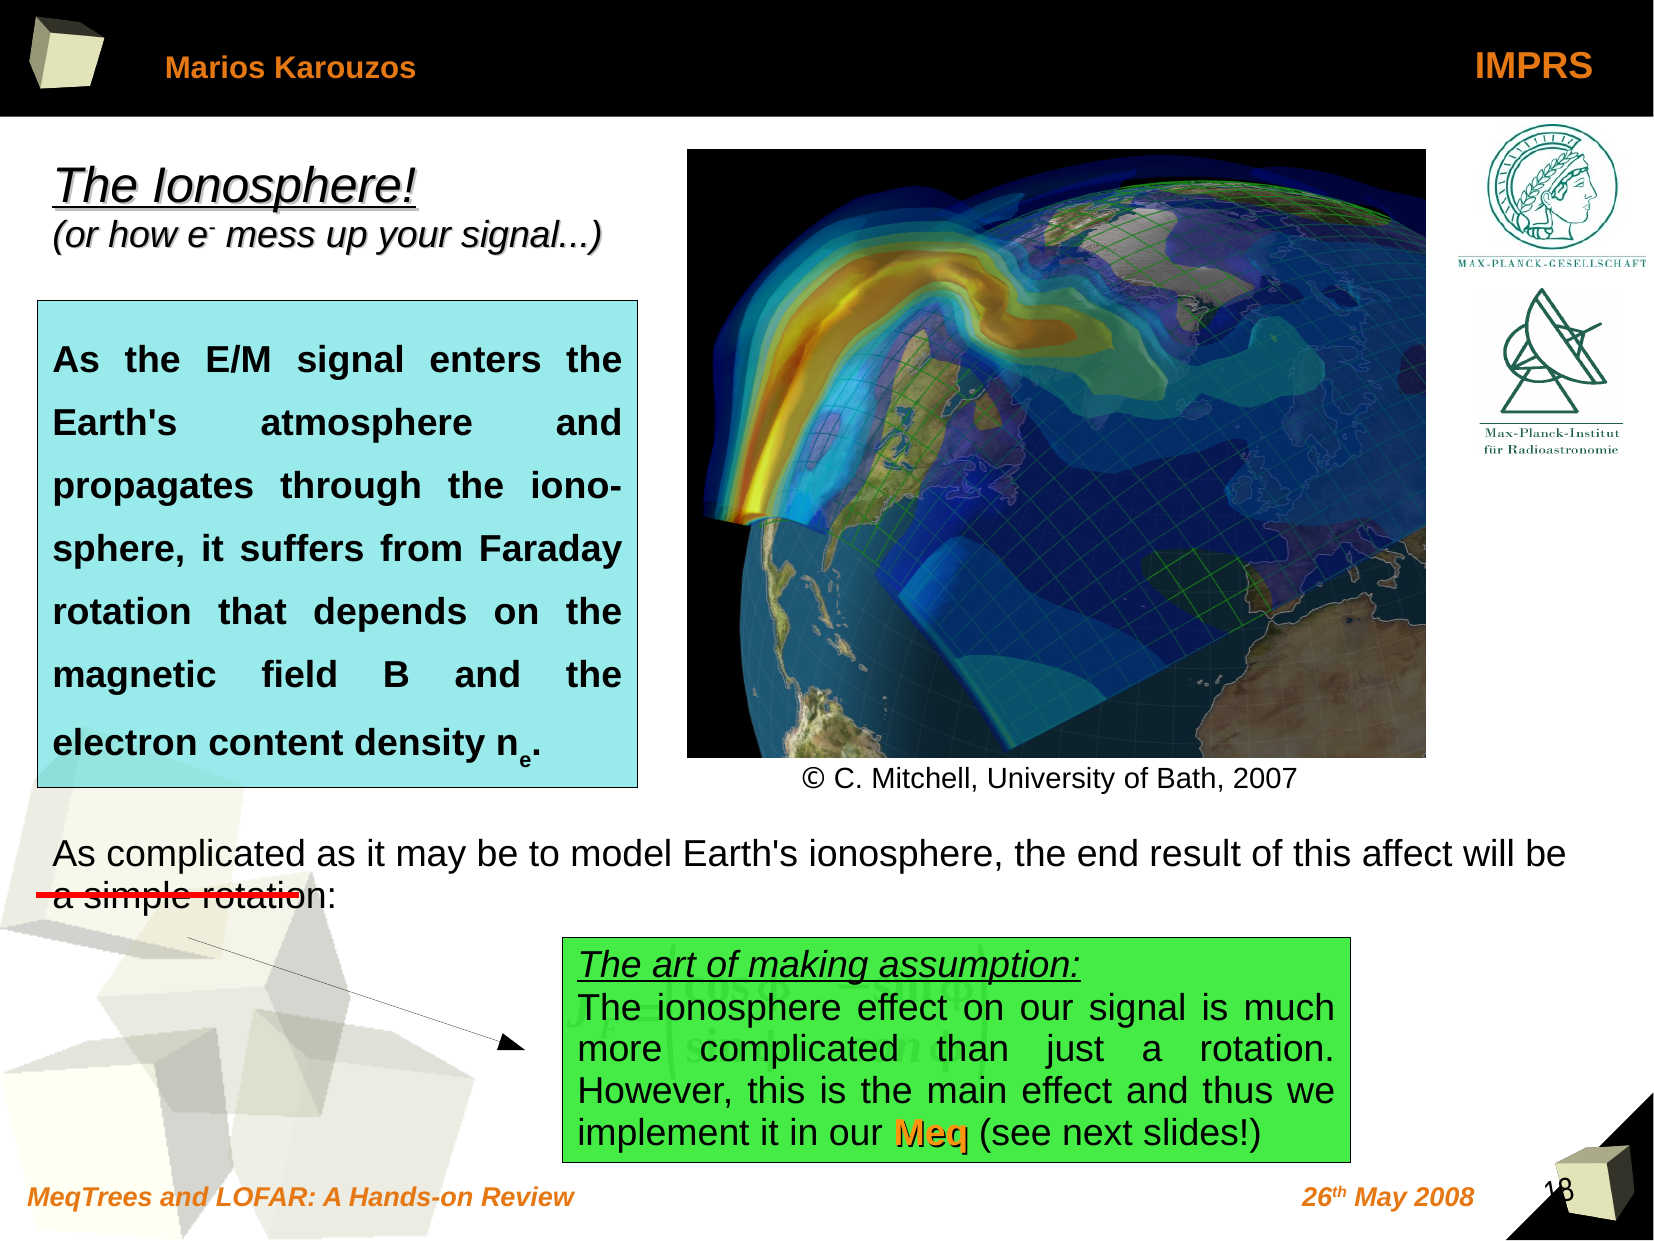

Marios Karouzos														 IMPRS
The Ionosphere!
(or how e- mess up your signal...)
As the E/M signal enters the Earth's atmosphere and propagates through the iono-sphere, it suffers from Faraday rotation that depends on the magnetic field B and the electron content density ne.
© C. Mitchell, University of Bath, 2007
As complicated as it may be to model Earth's ionosphere, the end result of this affect will be a simple rotation:
The art of making assumption:
The ionosphere effect on our signal is much more complicated than just a rotation. However, this is the main effect and thus we implement it in our Meq (see next slides!)
MeqTrees and LOFAR: A Hands-on Review										26th May 2008